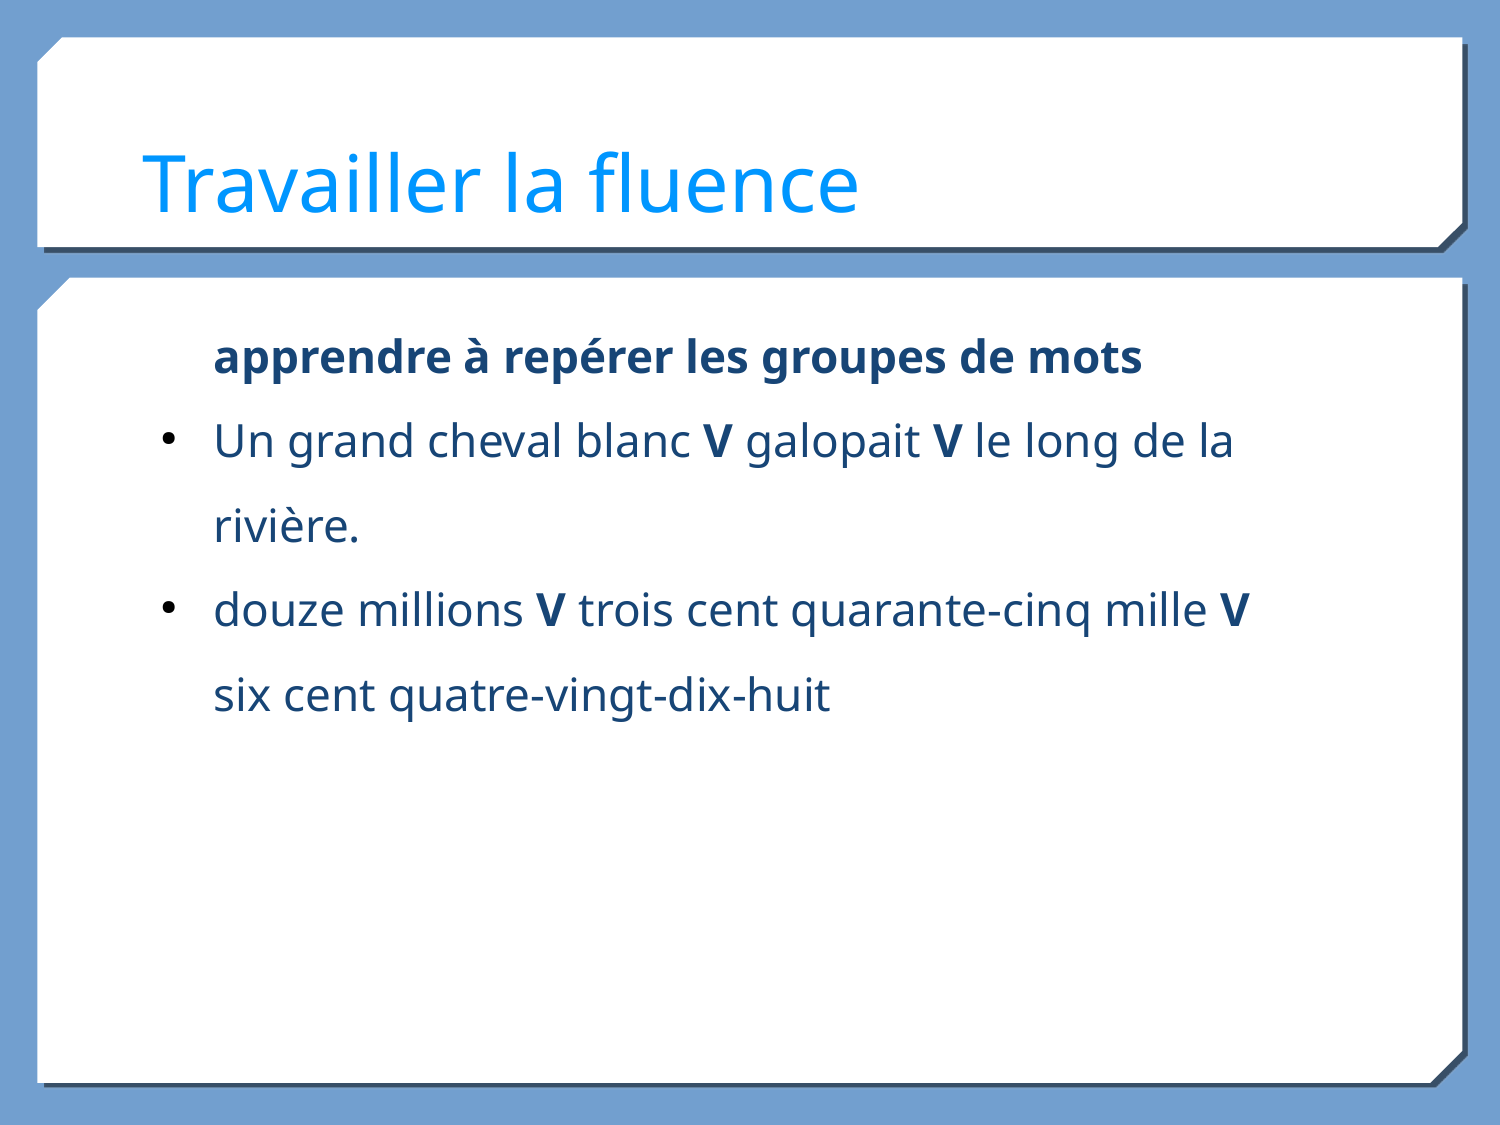

# Travailler la fluence
apprendre à repérer les groupes de mots
Un grand cheval blanc V galopait V le long de la
rivière.
douze millions V trois cent quarante-cinq mille V
six cent quatre-vingt-dix-huit